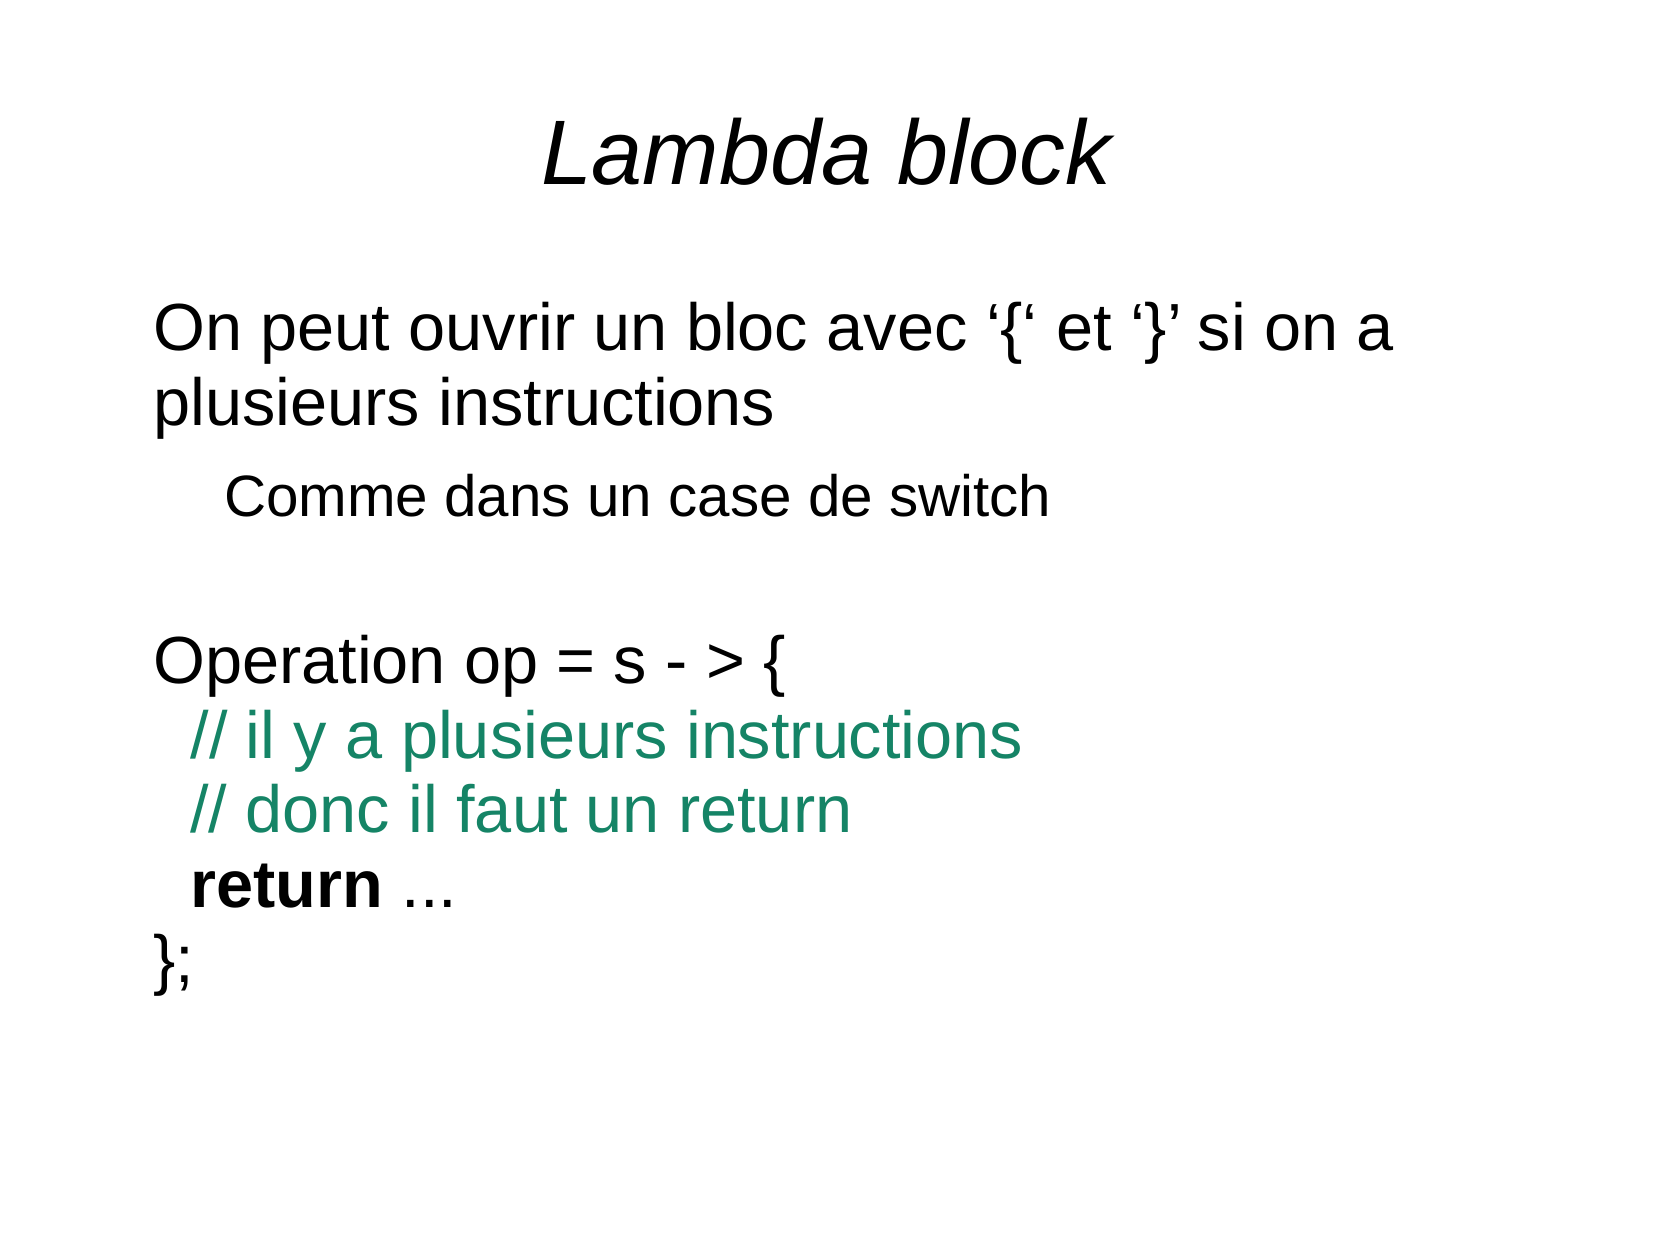

# Lambda block
On peut ouvrir un bloc avec ‘{‘ et ‘}’ si on a plusieurs instructions
Comme dans un case de switch
Operation op = s - > {
 // il y a plusieurs instructions
 // donc il faut un return
 return ...
};